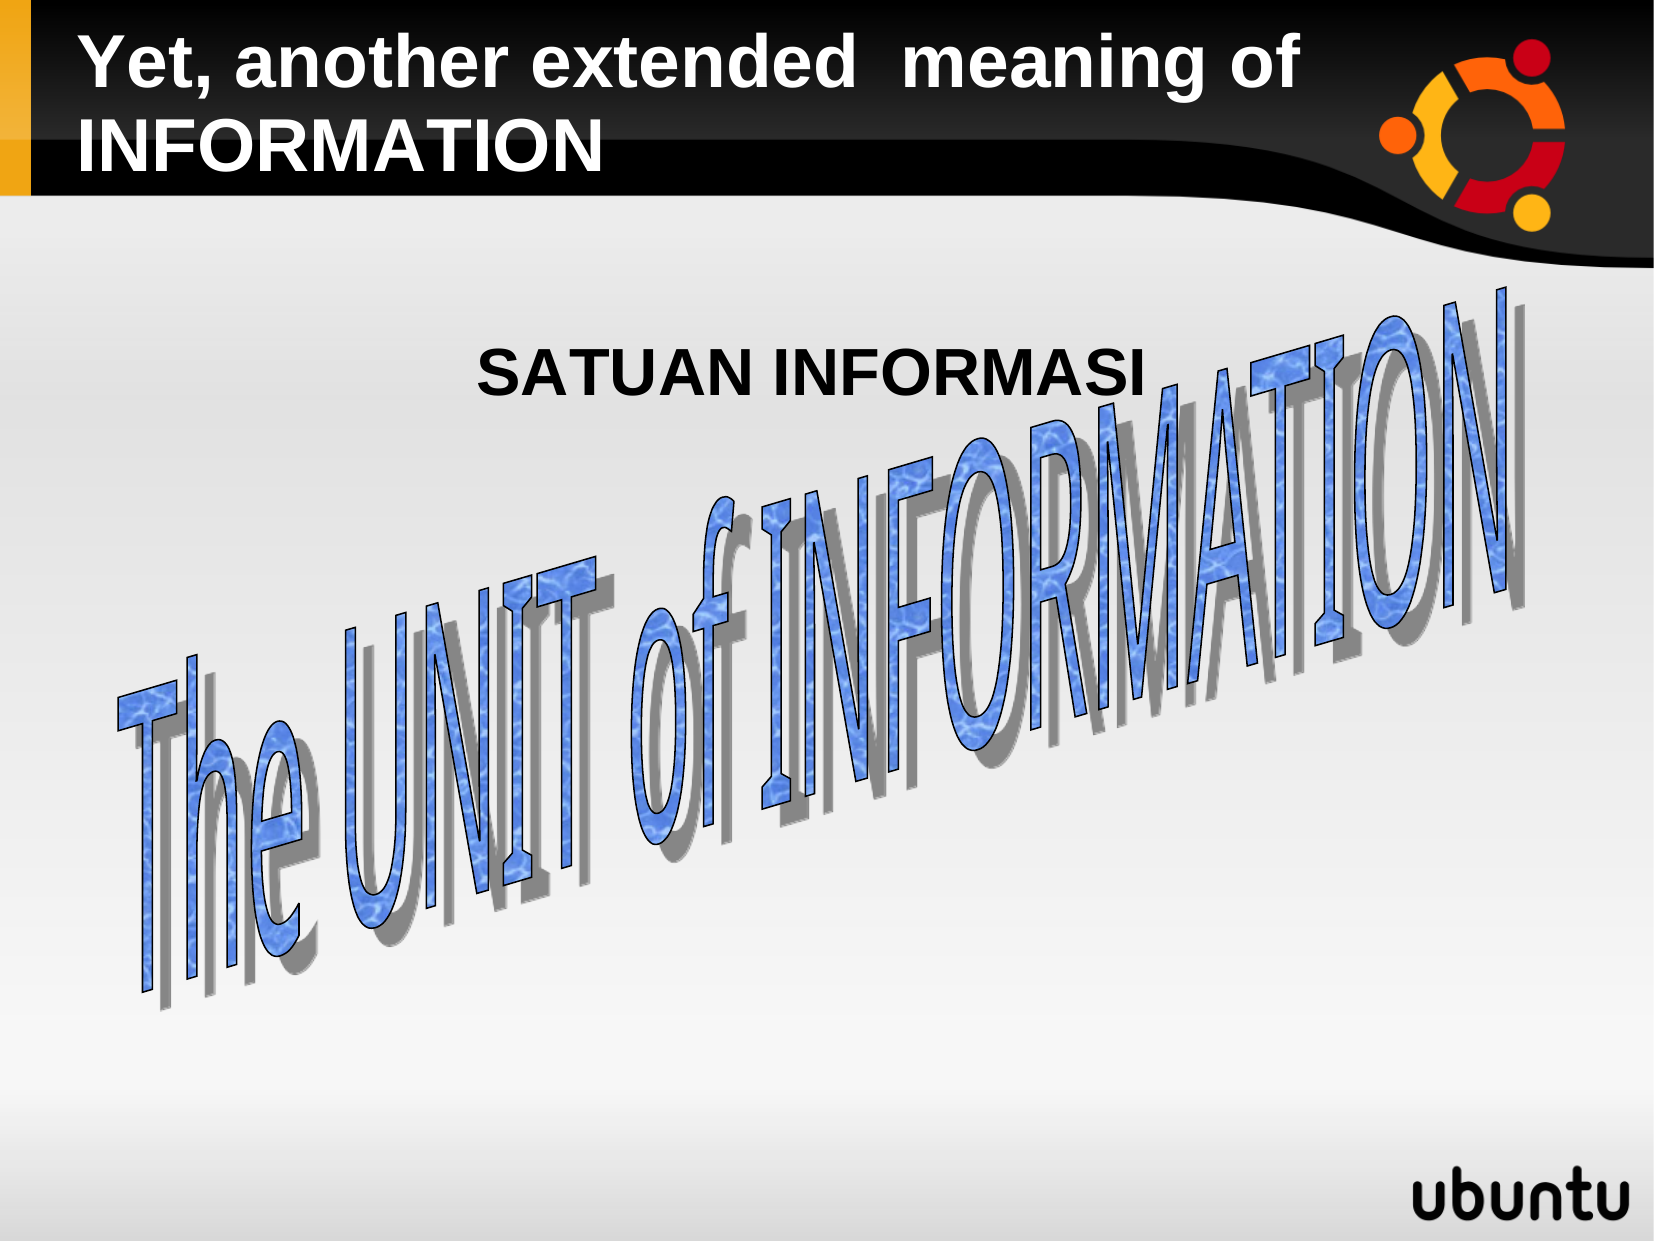

# Yet, another extended meaning of INFORMATION
The UNIT of INFORMATION
SATUAN INFORMASI